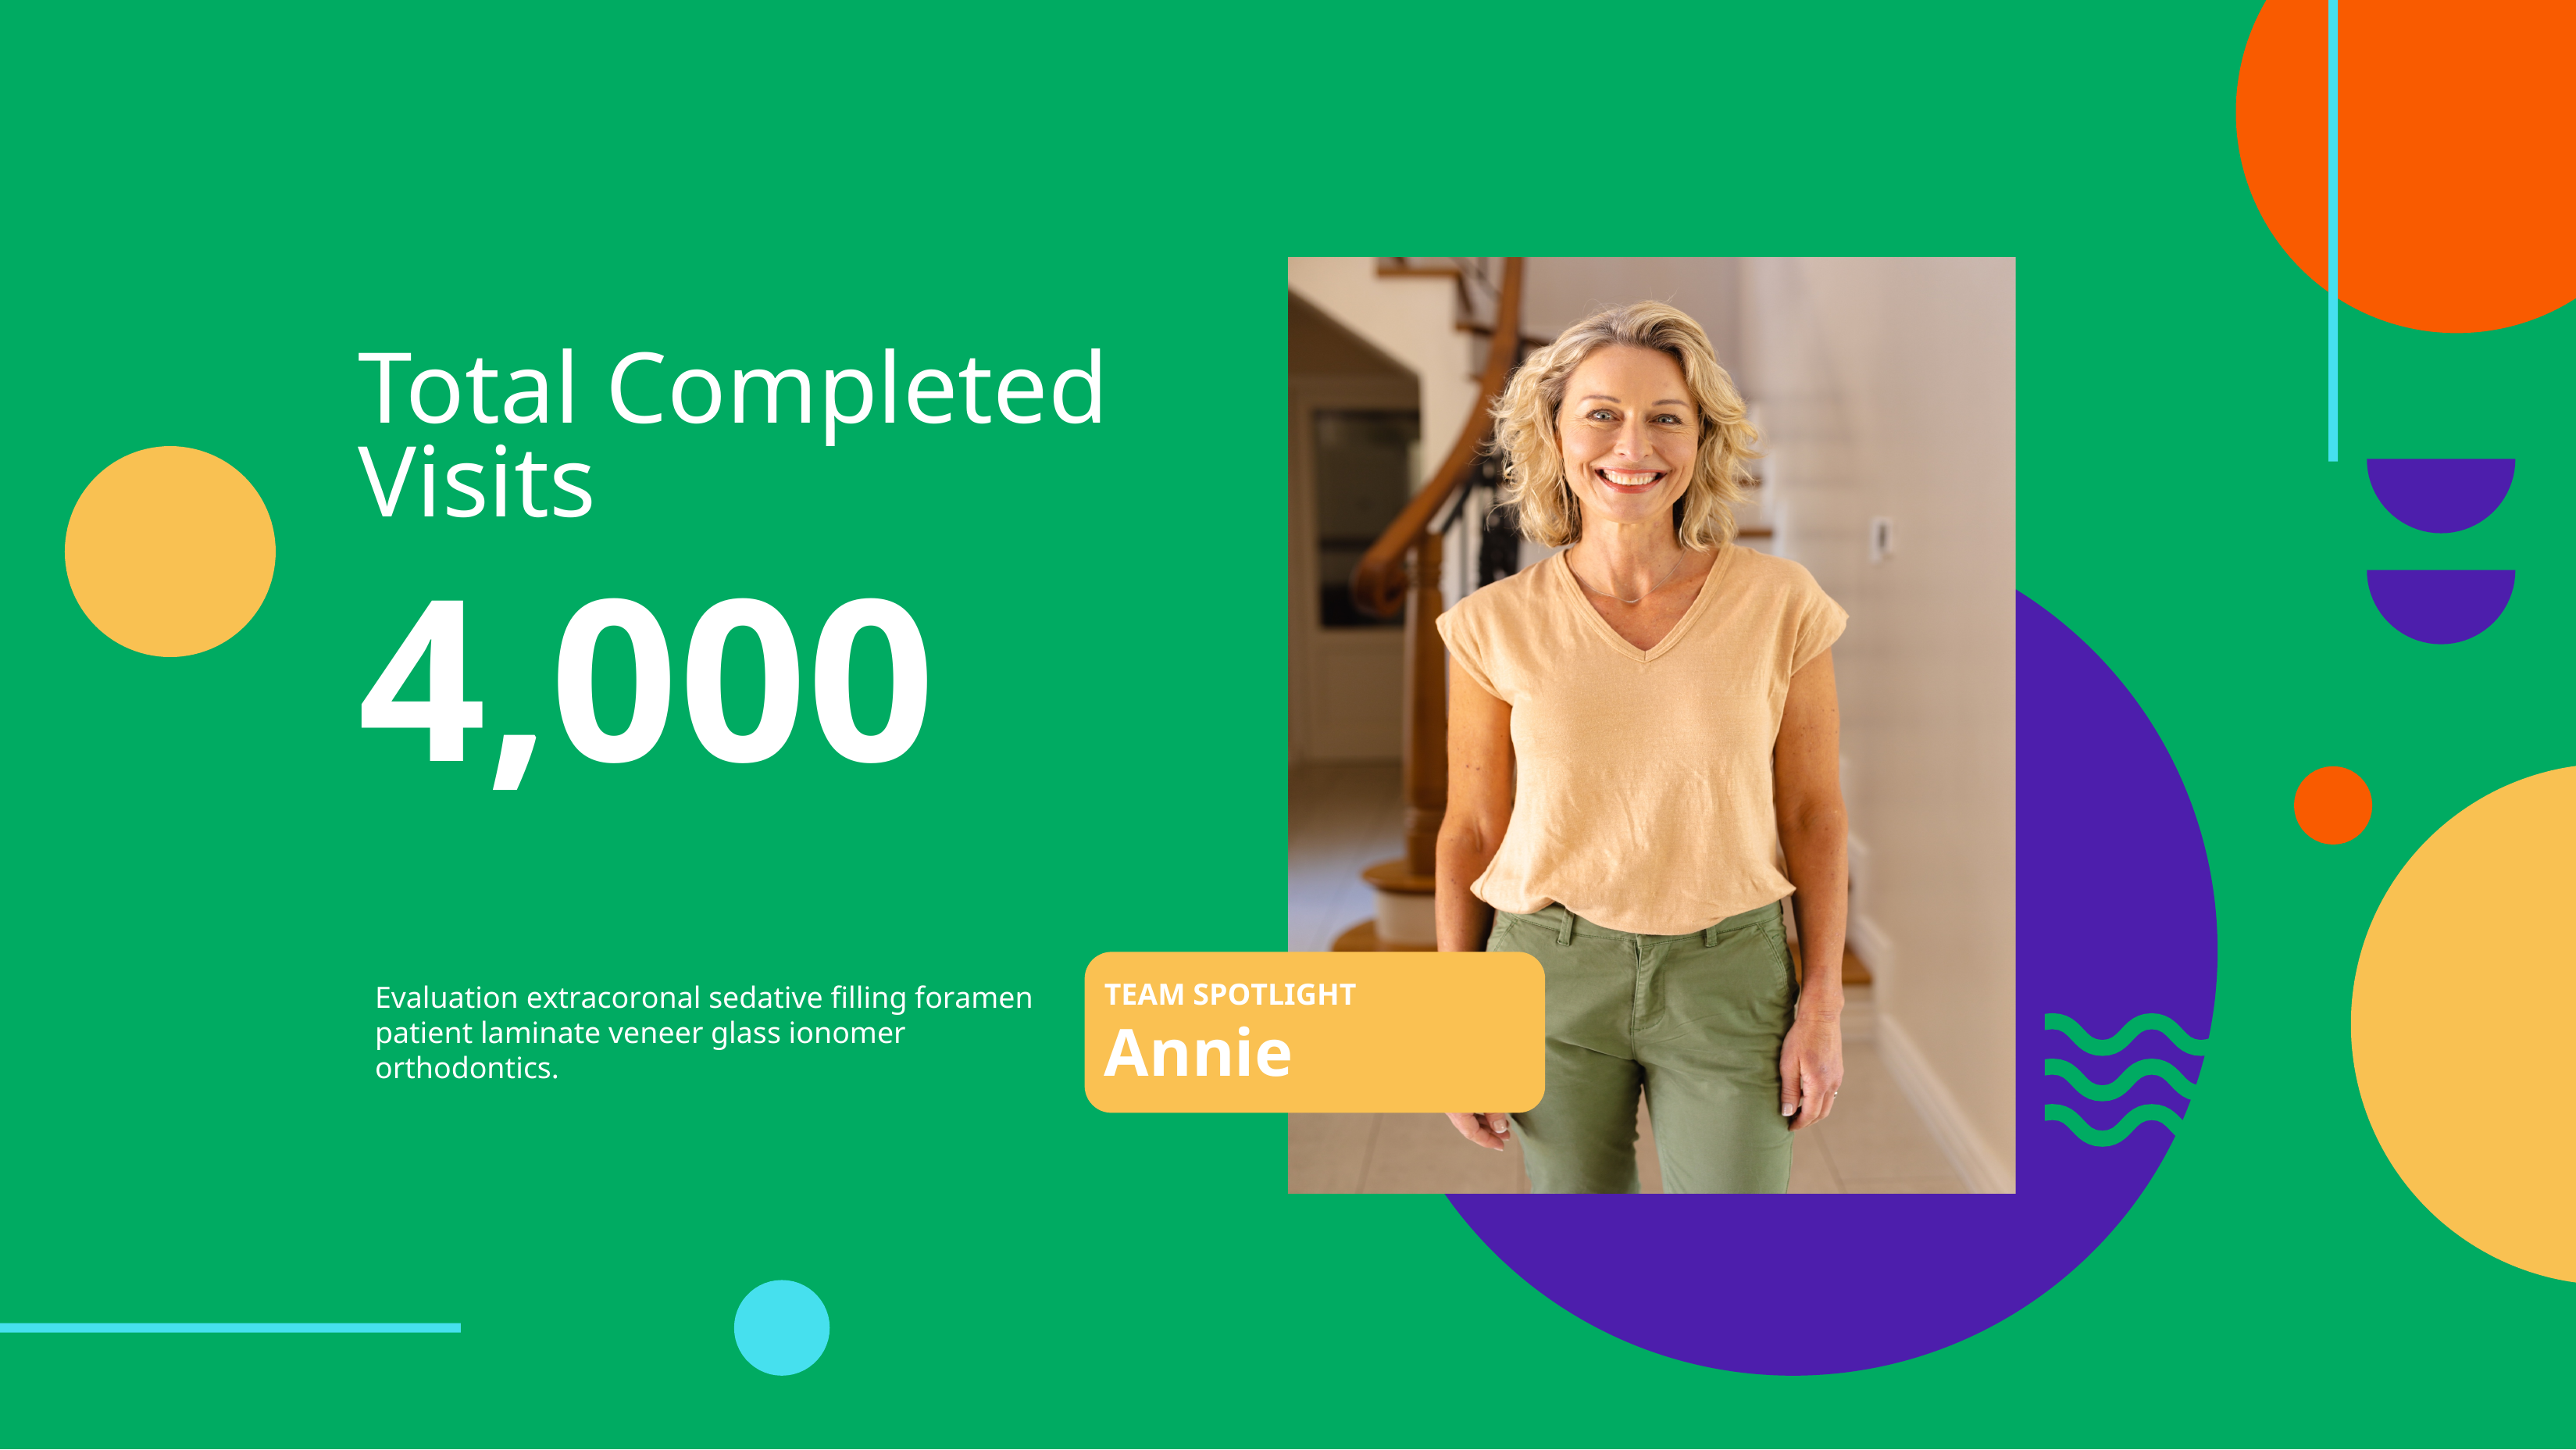

Total Completed
Visits
4,000
TEAM SPOTLIGHT
Annie
Evaluation extracoronal sedative filling foramen patient laminate veneer glass ionomer orthodontics.